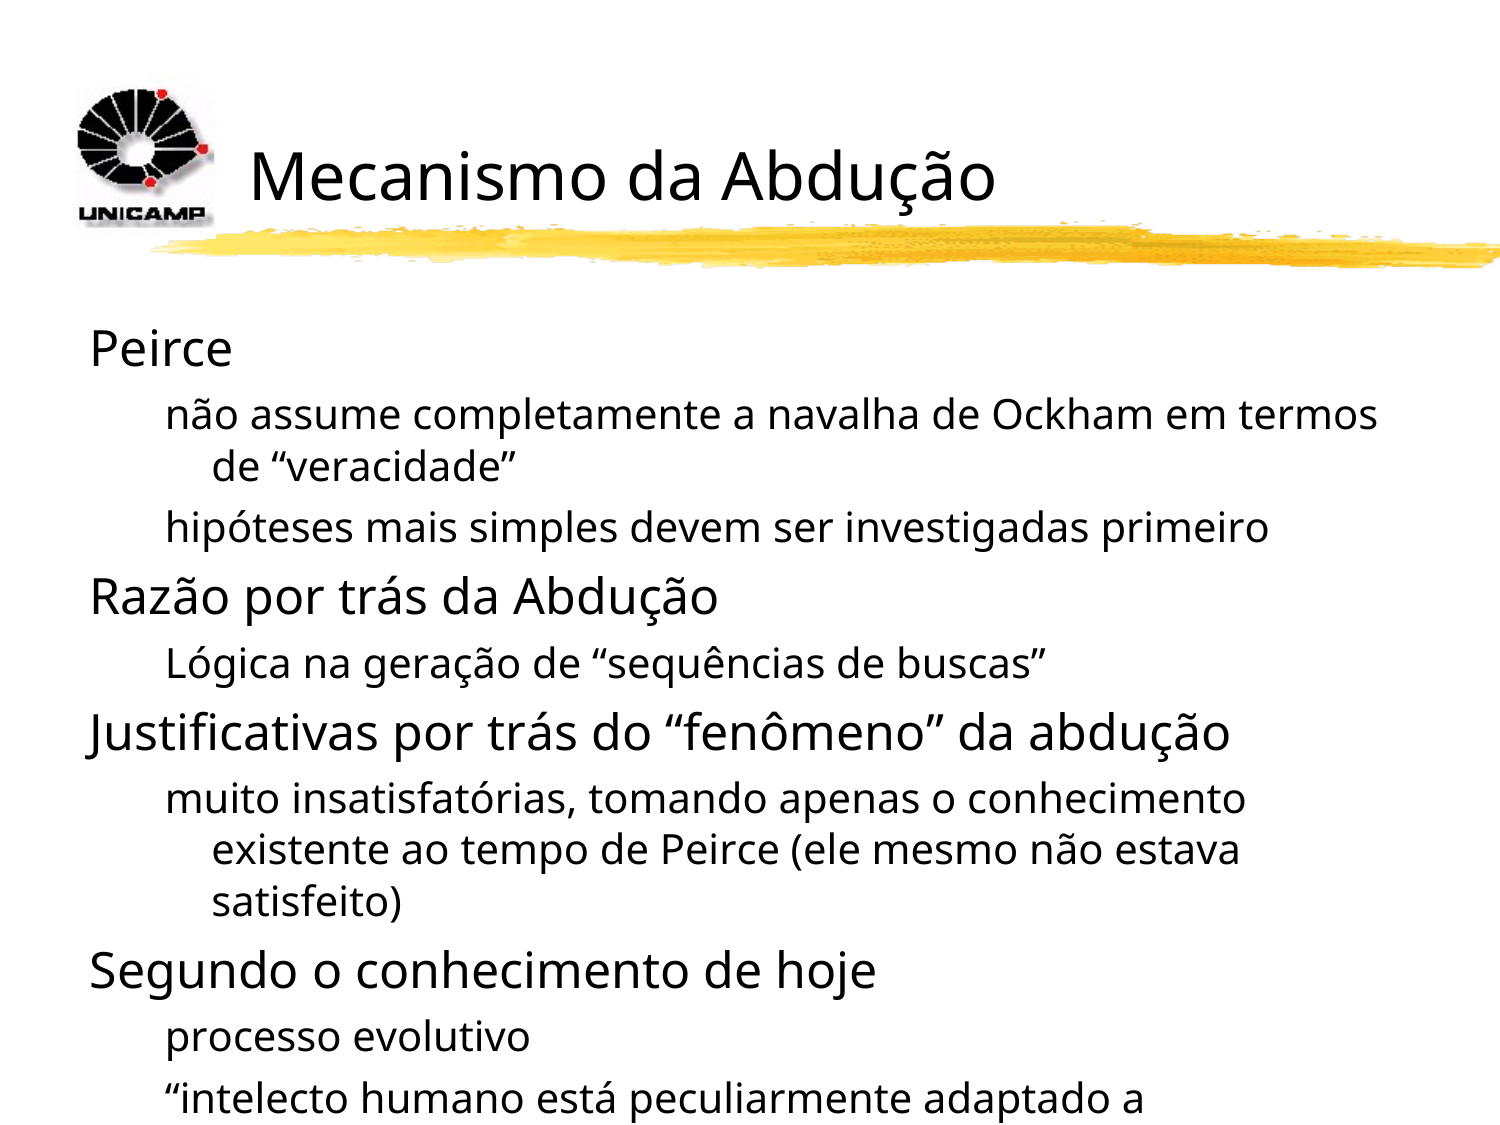

# Mecanismo da Abdução
Peirce
não assume completamente a navalha de Ockham em termos de “veracidade”
hipóteses mais simples devem ser investigadas primeiro
Razão por trás da Abdução
Lógica na geração de “sequências de buscas”
Justificativas por trás do “fenômeno” da abdução
muito insatisfatórias, tomando apenas o conhecimento existente ao tempo de Peirce (ele mesmo não estava satisfeito)
Segundo o conhecimento de hoje
processo evolutivo
“intelecto humano está peculiarmente adaptado a compreender as leis da natureza”